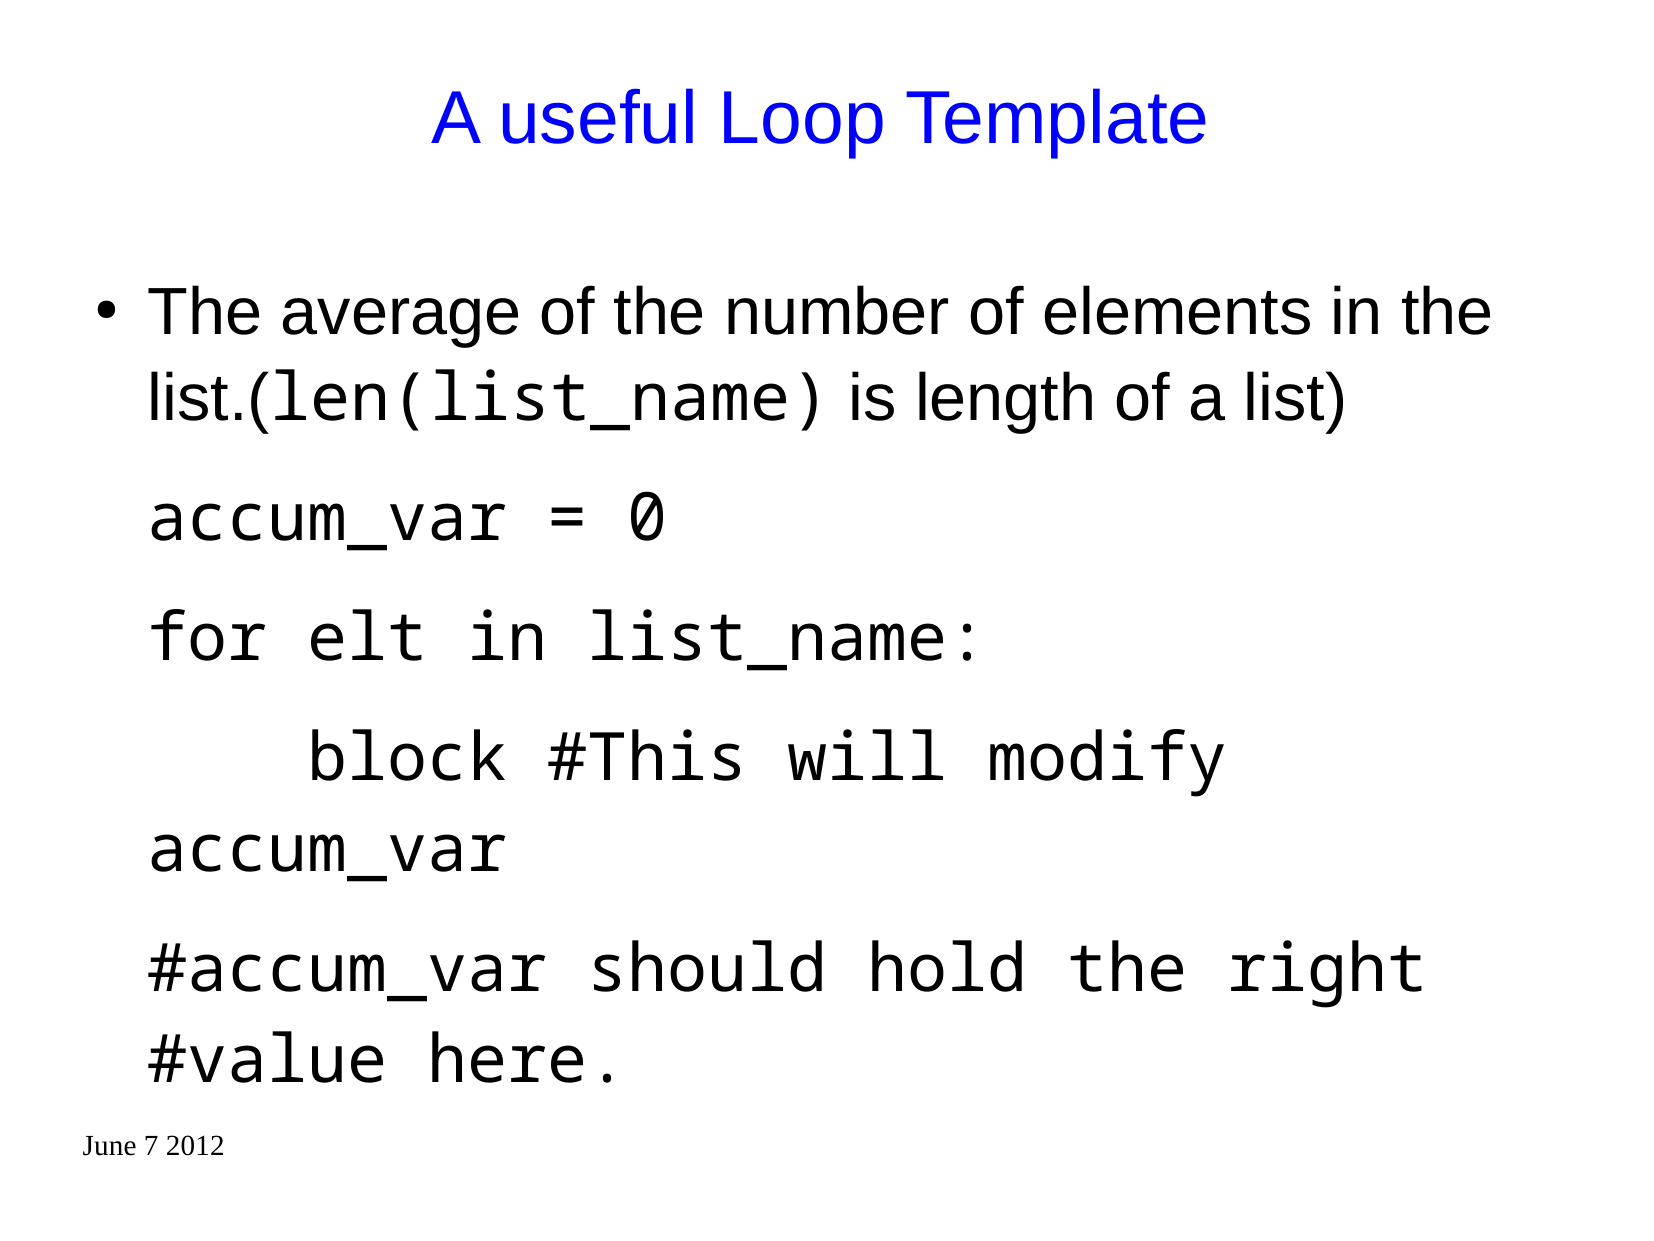

# A useful Loop Template
The average of the number of elements in the list.(len(list_name) is length of a list)
accum_var = 0
for elt in list_name:
 block #This will modify accum_var
#accum_var should hold the right #value here.
June 7 2012